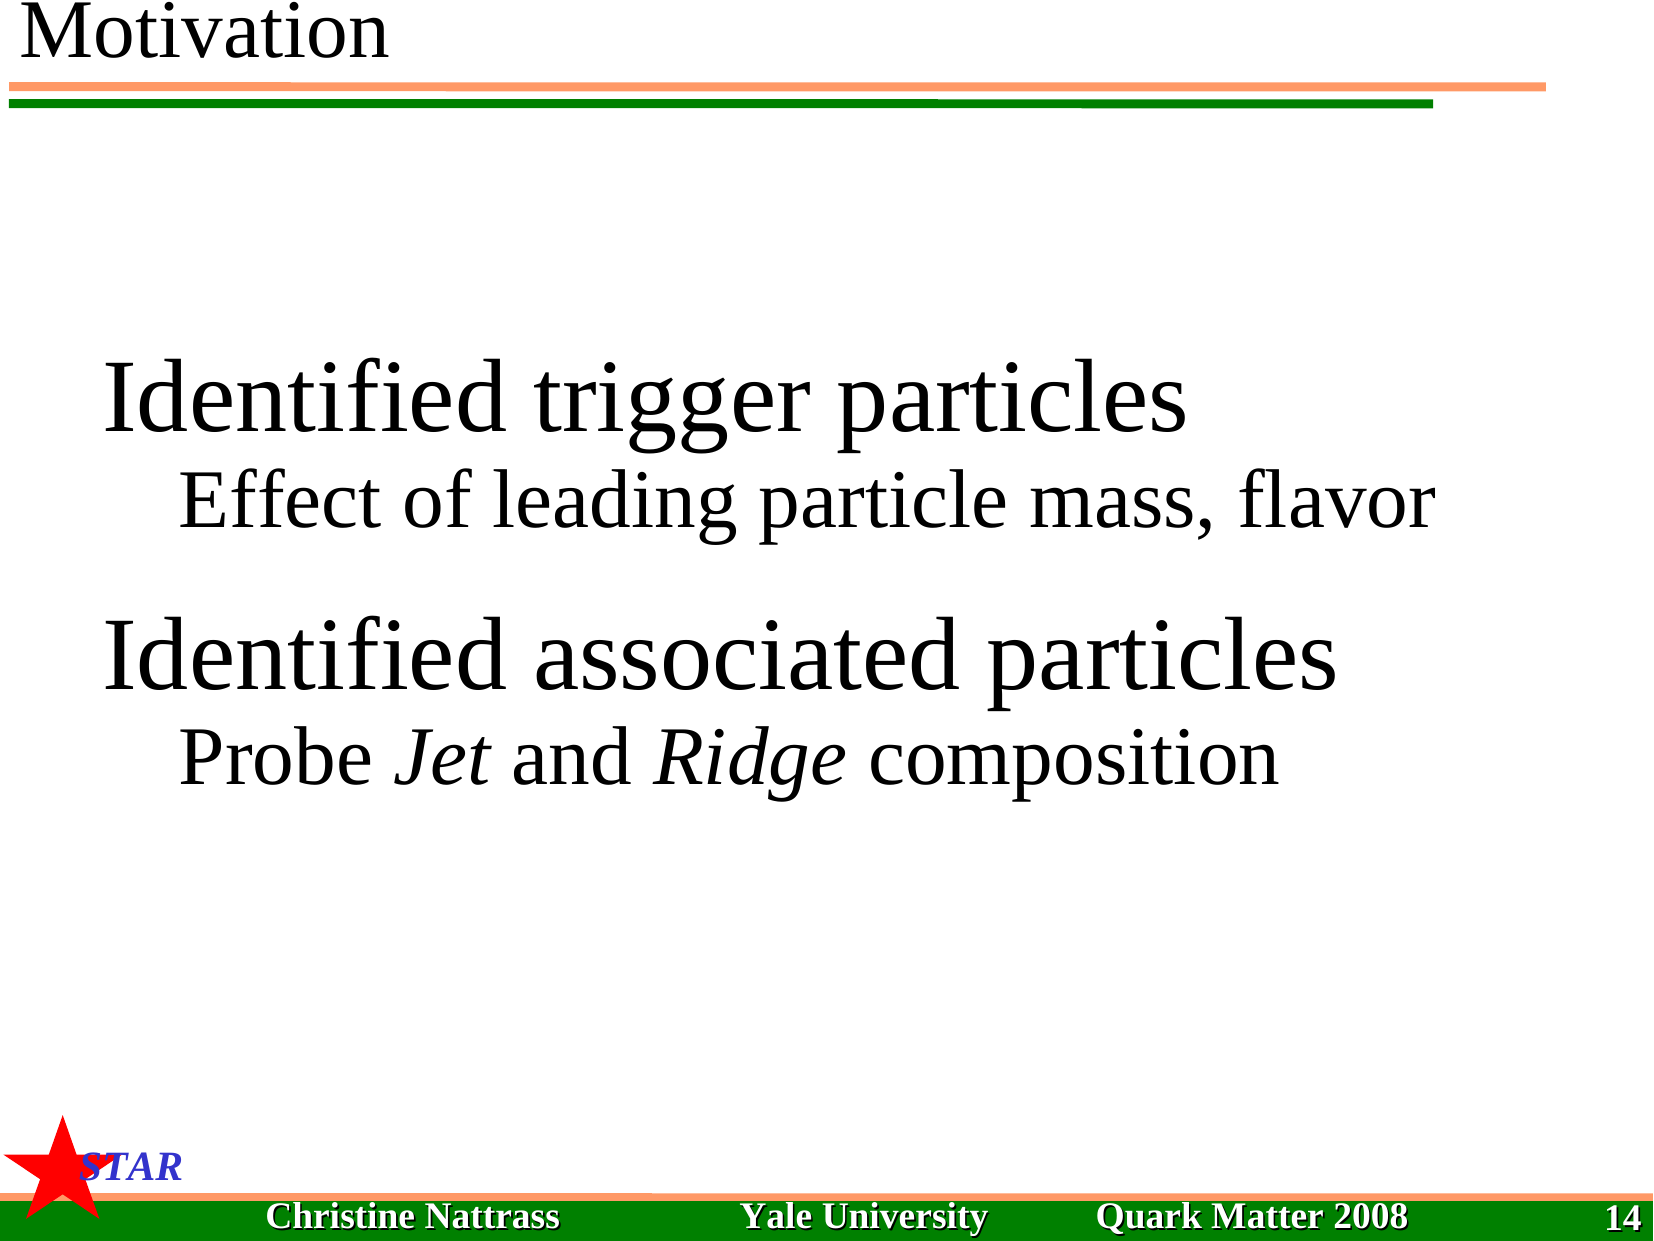

# Motivation
Identified trigger particles
Effect of leading particle mass, flavor
Identified associated particles
Probe Jet and Ridge composition